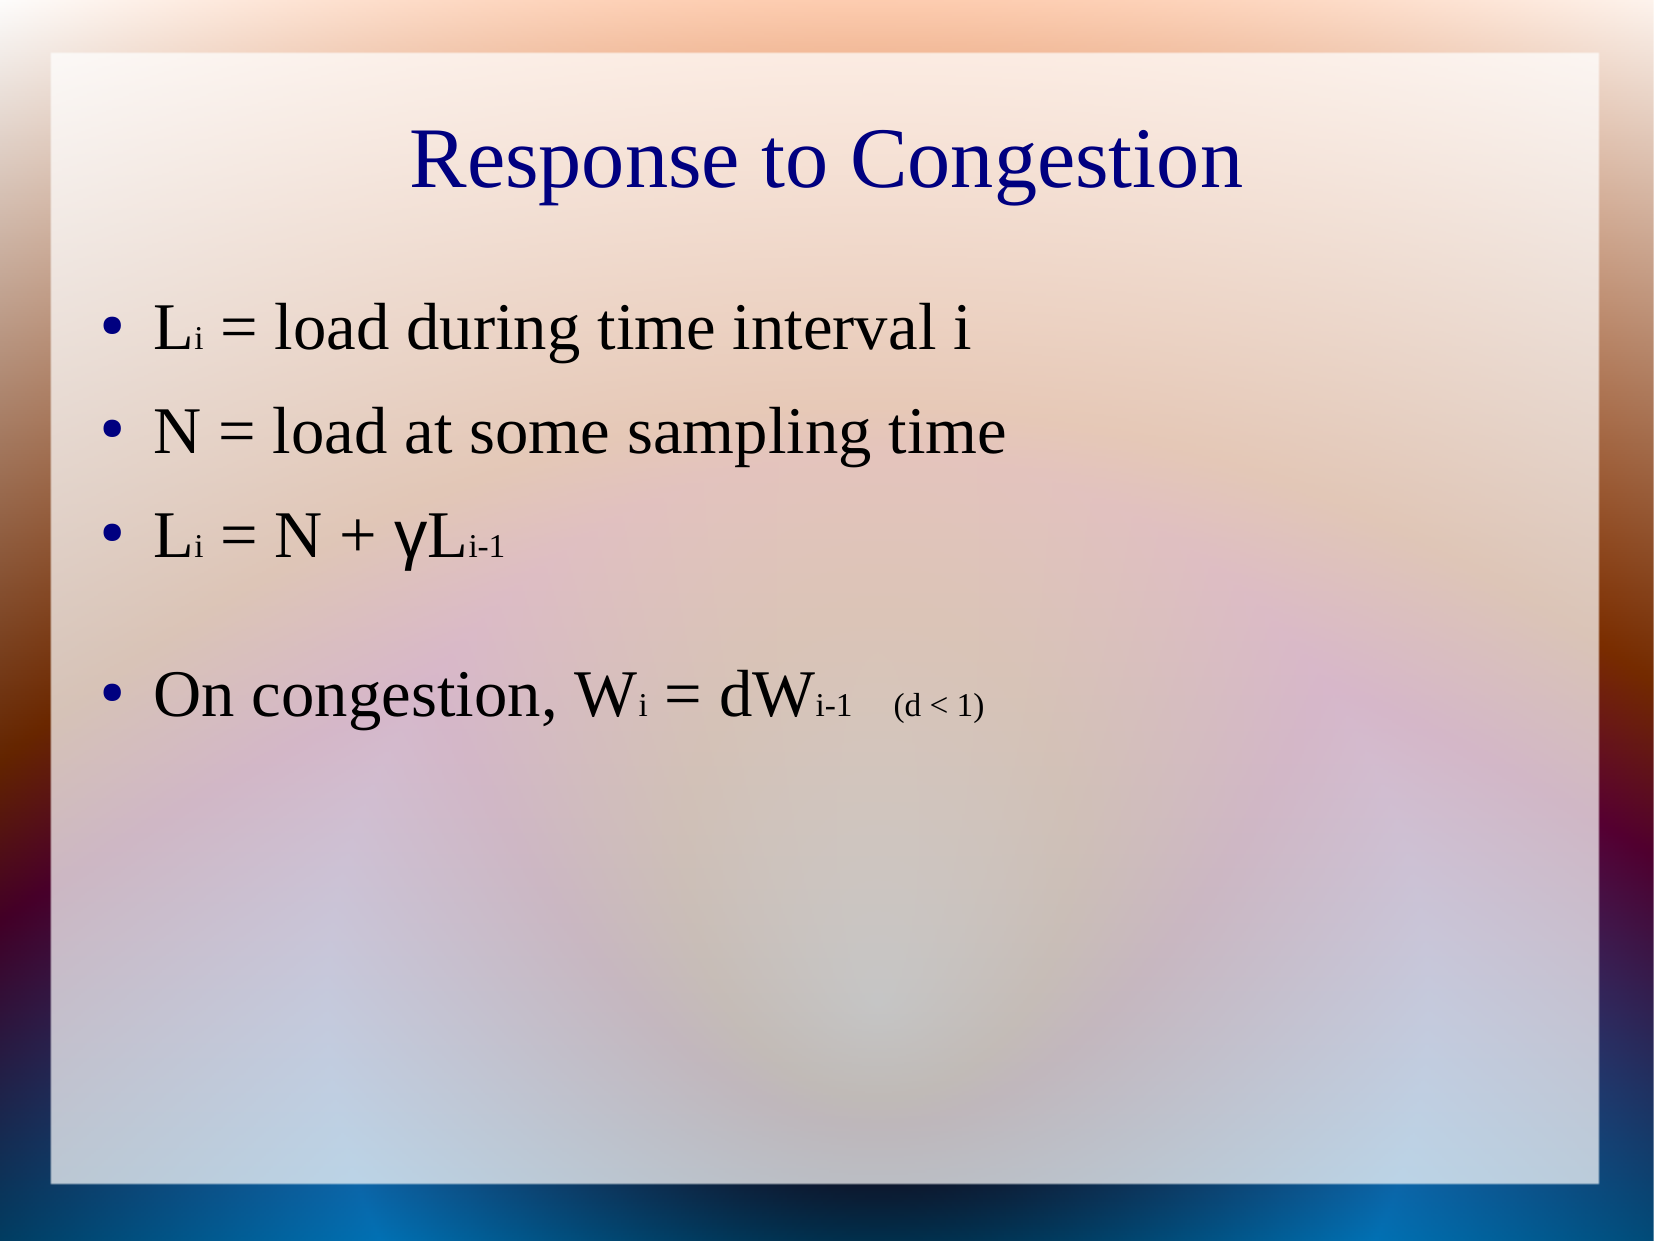

# Response to Congestion
Li = load during time interval i
N = load at some sampling time
Li = N + γLi-1
On congestion, Wi = dWi-1 (d < 1)